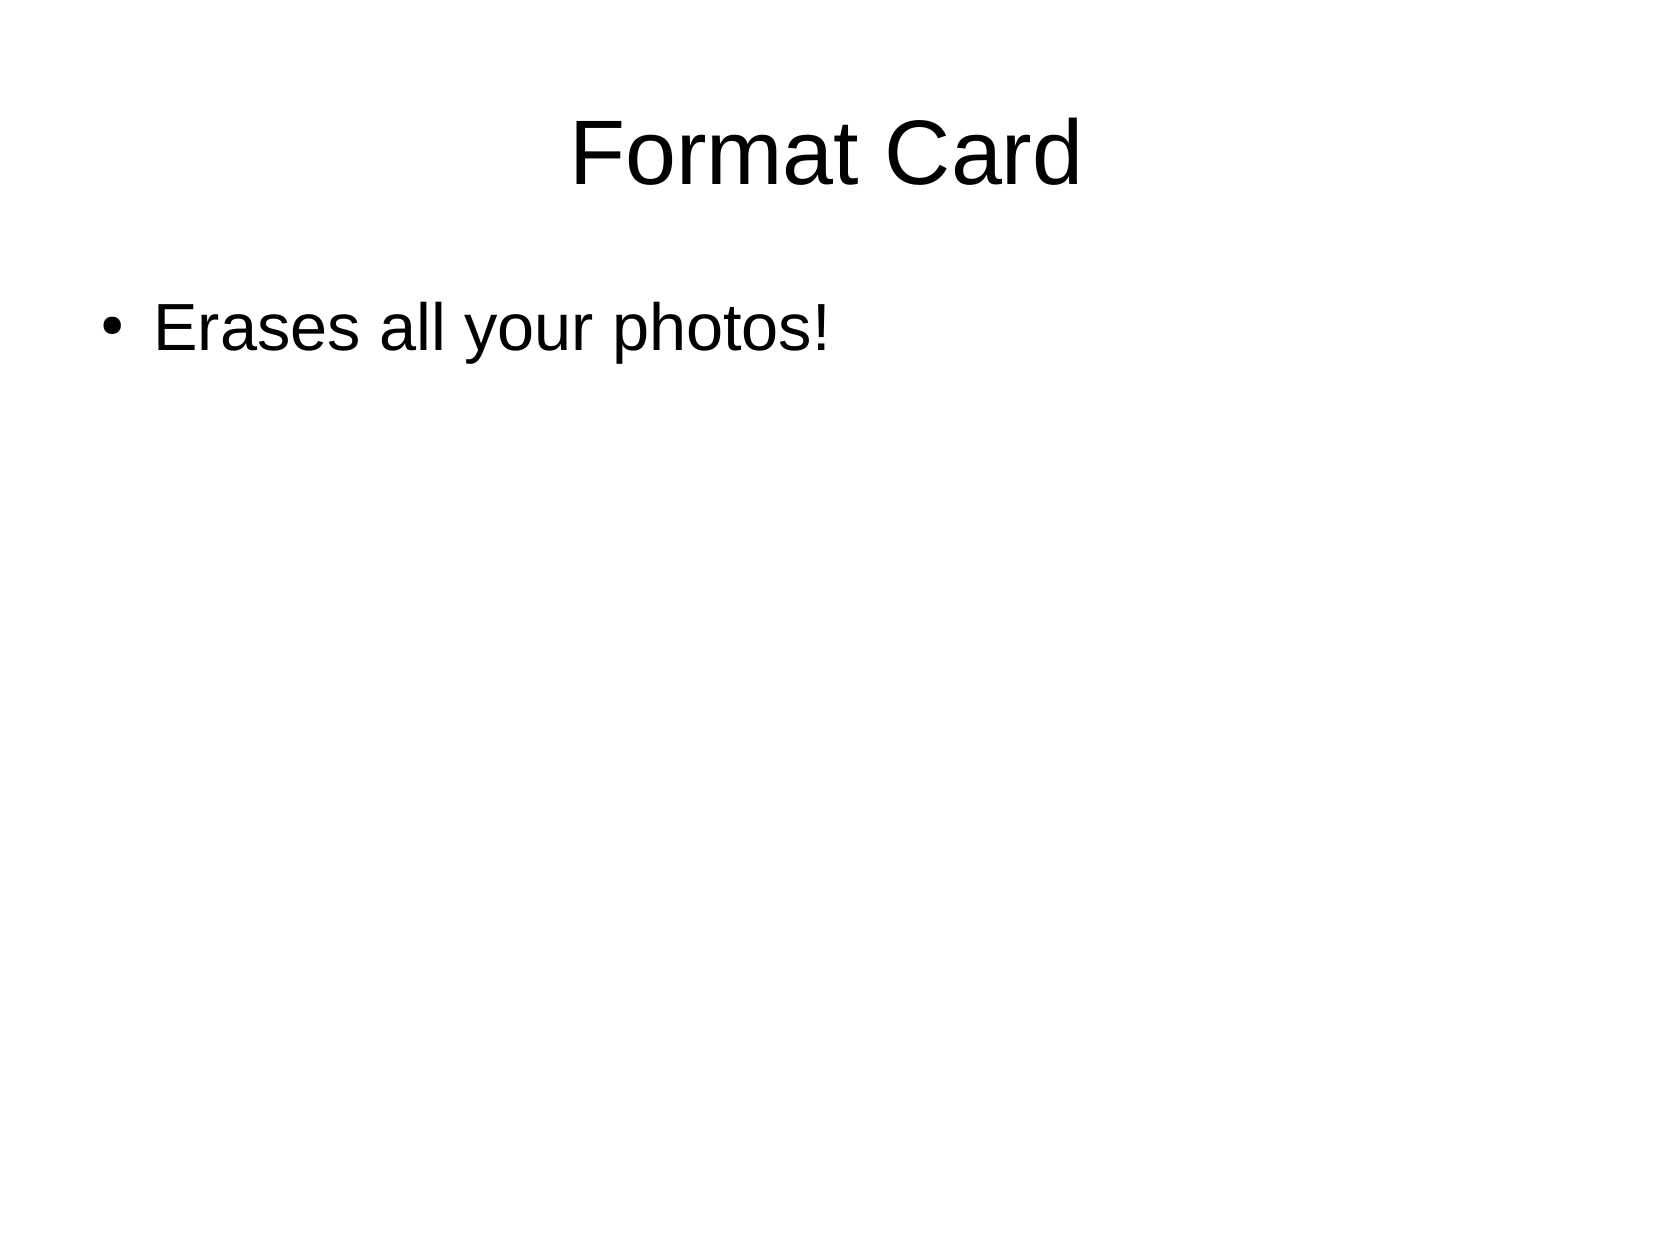

# Format Card
Erases all your photos!